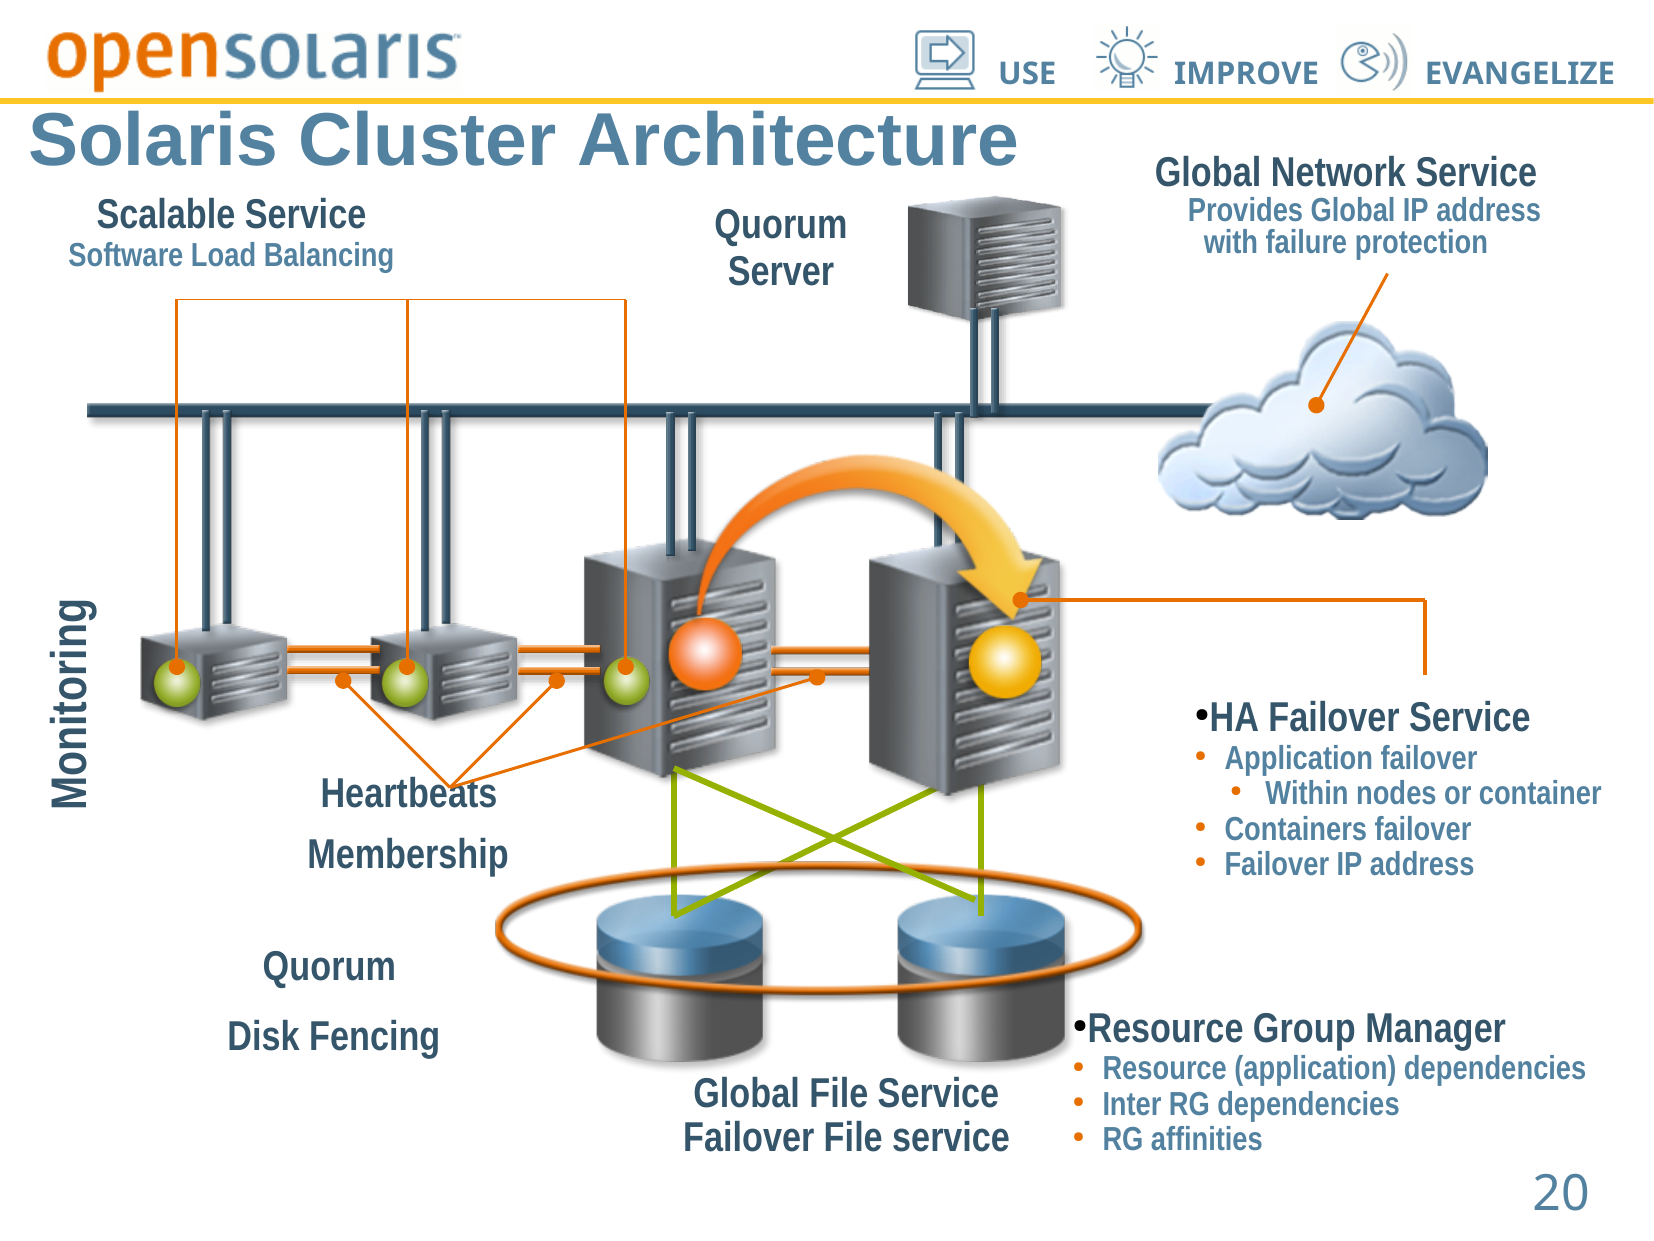

# Solaris Cluster Architecture
Global Network Service
 Provides Global IP address
with failure protection
Scalable Service
Software Load Balancing
Quorum
Server
Monitoring
HA Failover Service
Application failover
Within nodes or container
Containers failover
Failover IP address
Heartbeats
Membership
Quorum
Resource Group Manager
Resource (application) dependencies
Inter RG dependencies
RG affinities
Disk Fencing
Global File Service
Failover File service